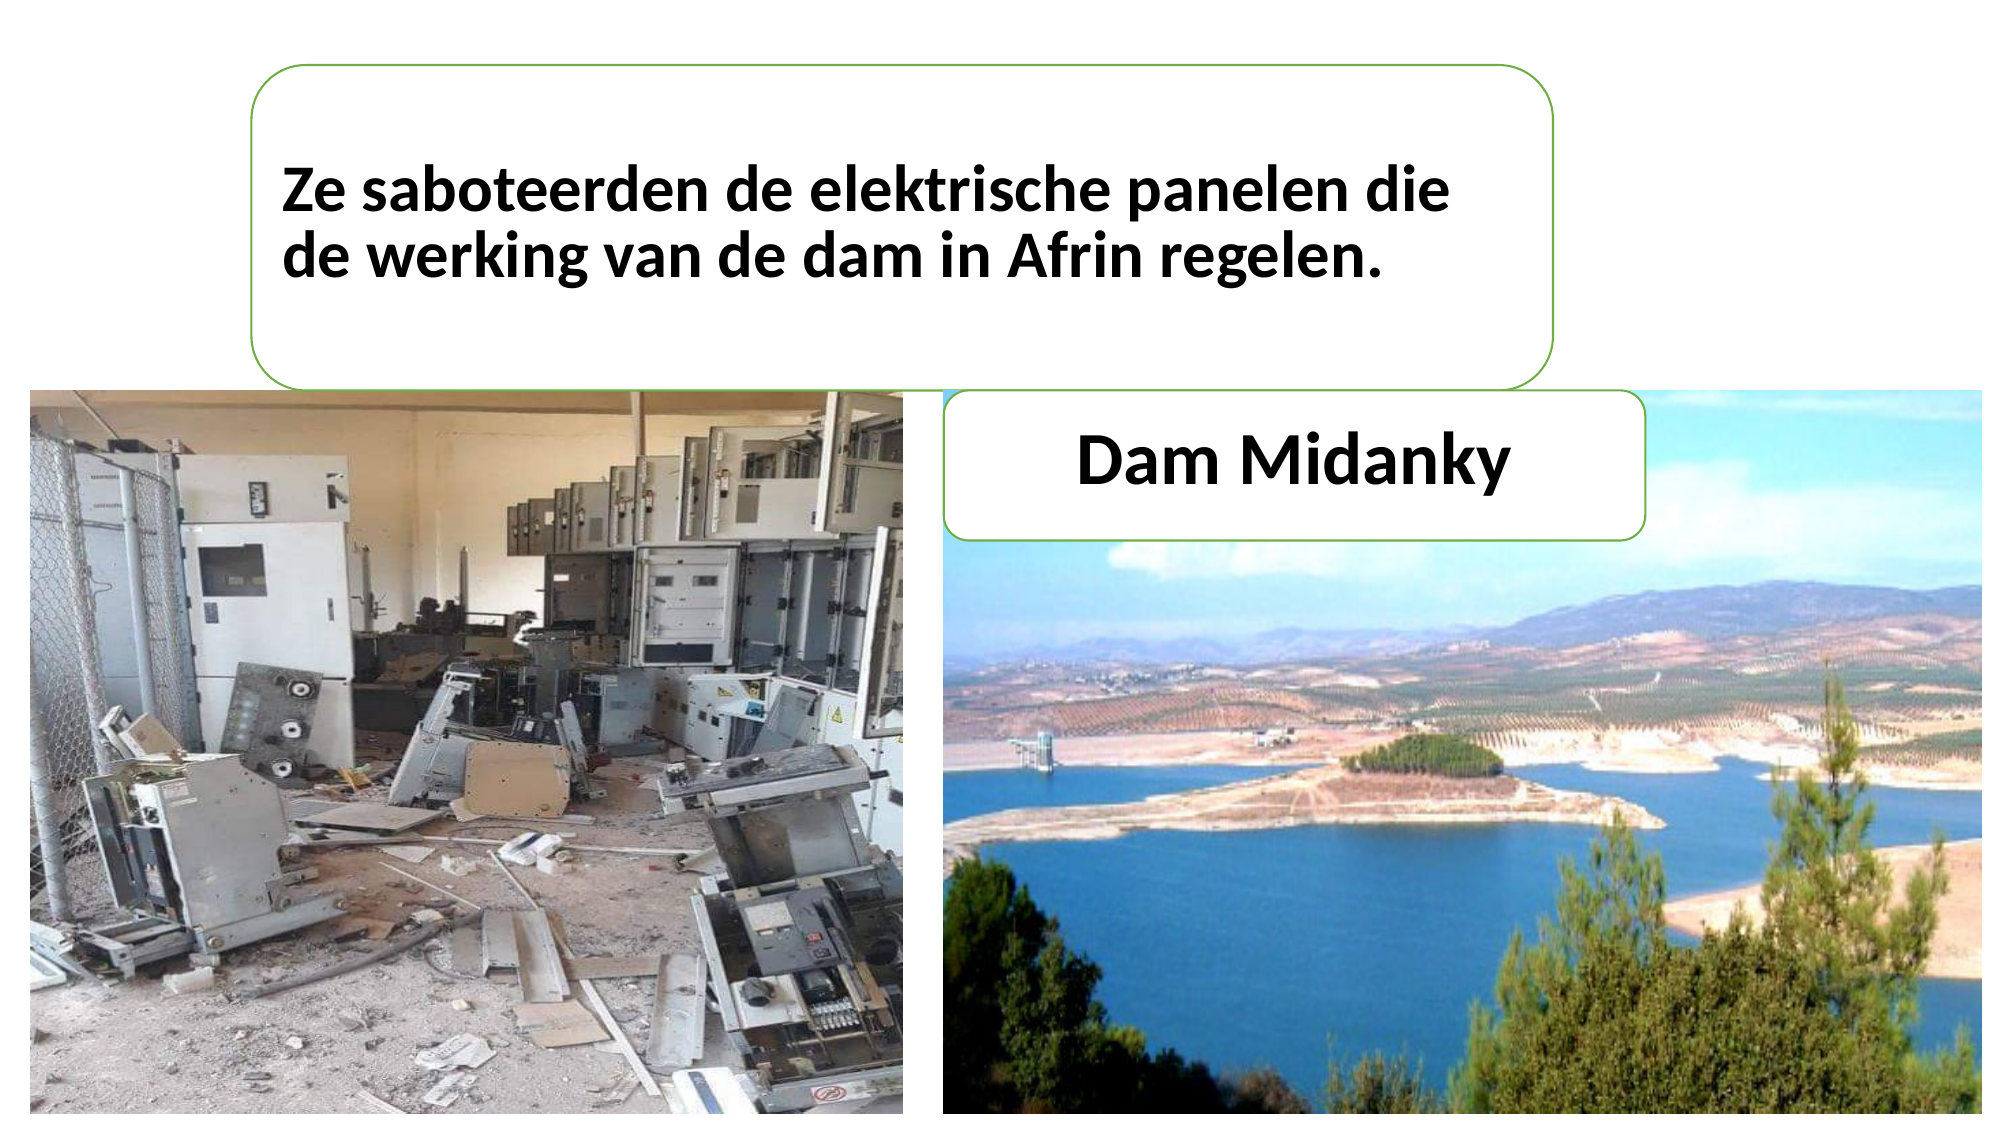

Ze saboteerden de elektrische panelen die de werking van de dam in Afrin regelen.
Dam Midanky